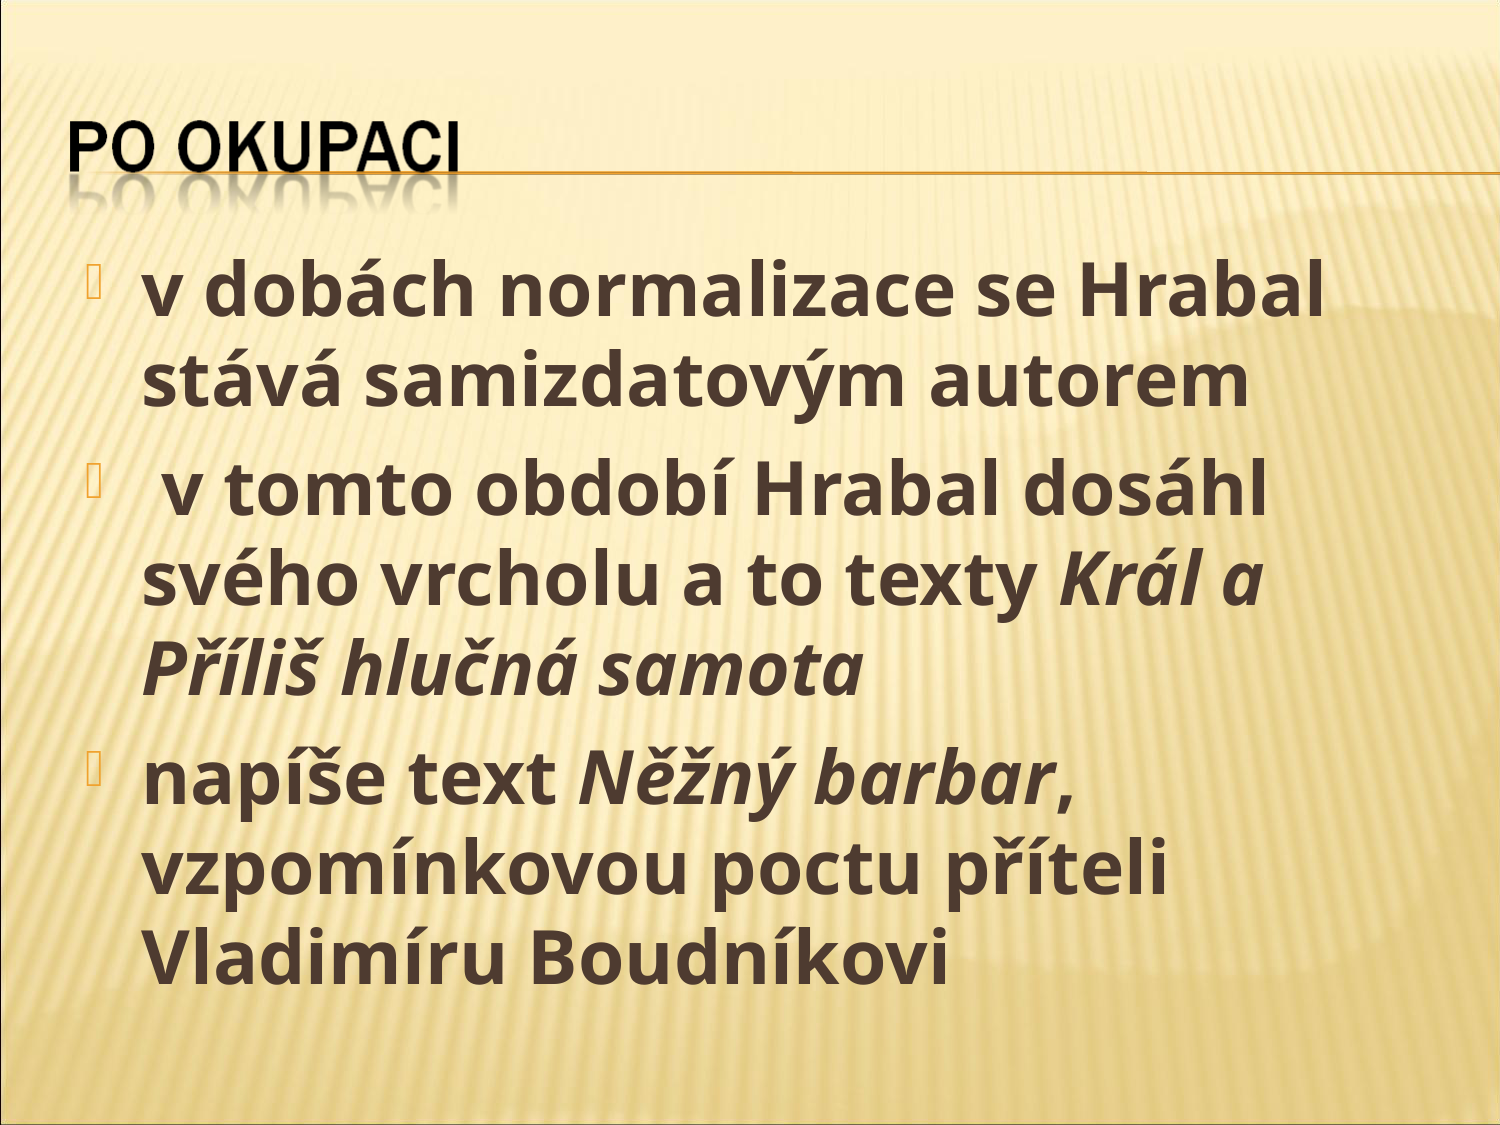

# v dobách normalizace se Hrabal stává samizdatovým autorem
 v tomto období Hrabal dosáhl svého vrcholu a to texty Král a Příliš hlučná samota
napíše text Něžný barbar, vzpomínkovou poctu příteli Vladimíru Boudníkovi